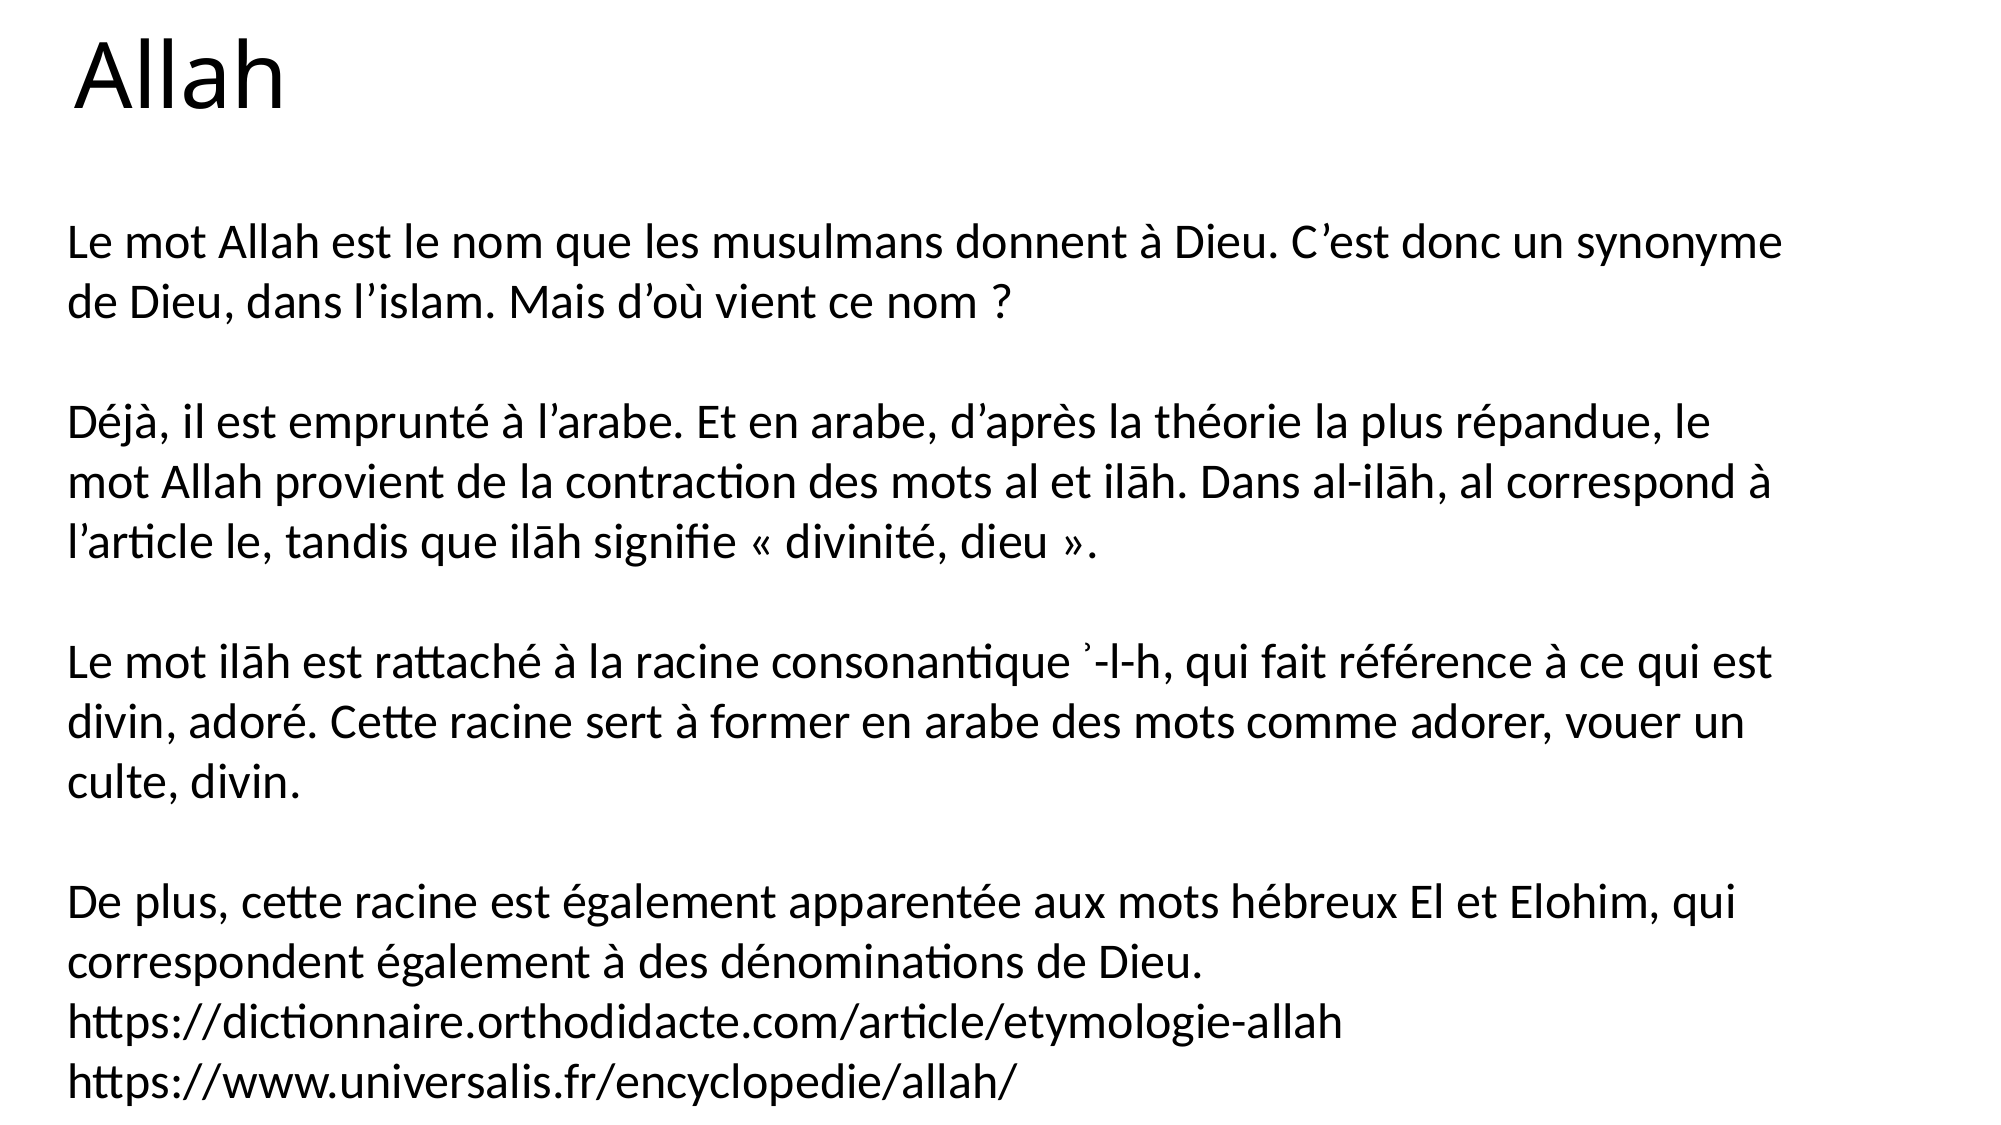

Allah
Le mot Allah est le nom que les musulmans donnent à Dieu. C’est donc un synonyme de Dieu, dans l’islam. Mais d’où vient ce nom ?
Déjà, il est emprunté à l’arabe. Et en arabe, d’après la théorie la plus répandue, le mot Allah provient de la contraction des mots al et ilāh. Dans al-ilāh, al correspond à l’article le, tandis que ilāh signifie « divinité, dieu ».
Le mot ilāh est rattaché à la racine consonantique ʾ-l-h, qui fait référence à ce qui est divin, adoré. Cette racine sert à former en arabe des mots comme adorer, vouer un culte, divin.
De plus, cette racine est également apparentée aux mots hébreux El et Elohim, qui correspondent également à des dénominations de Dieu.
https://dictionnaire.orthodidacte.com/article/etymologie-allah
https://www.universalis.fr/encyclopedie/allah/